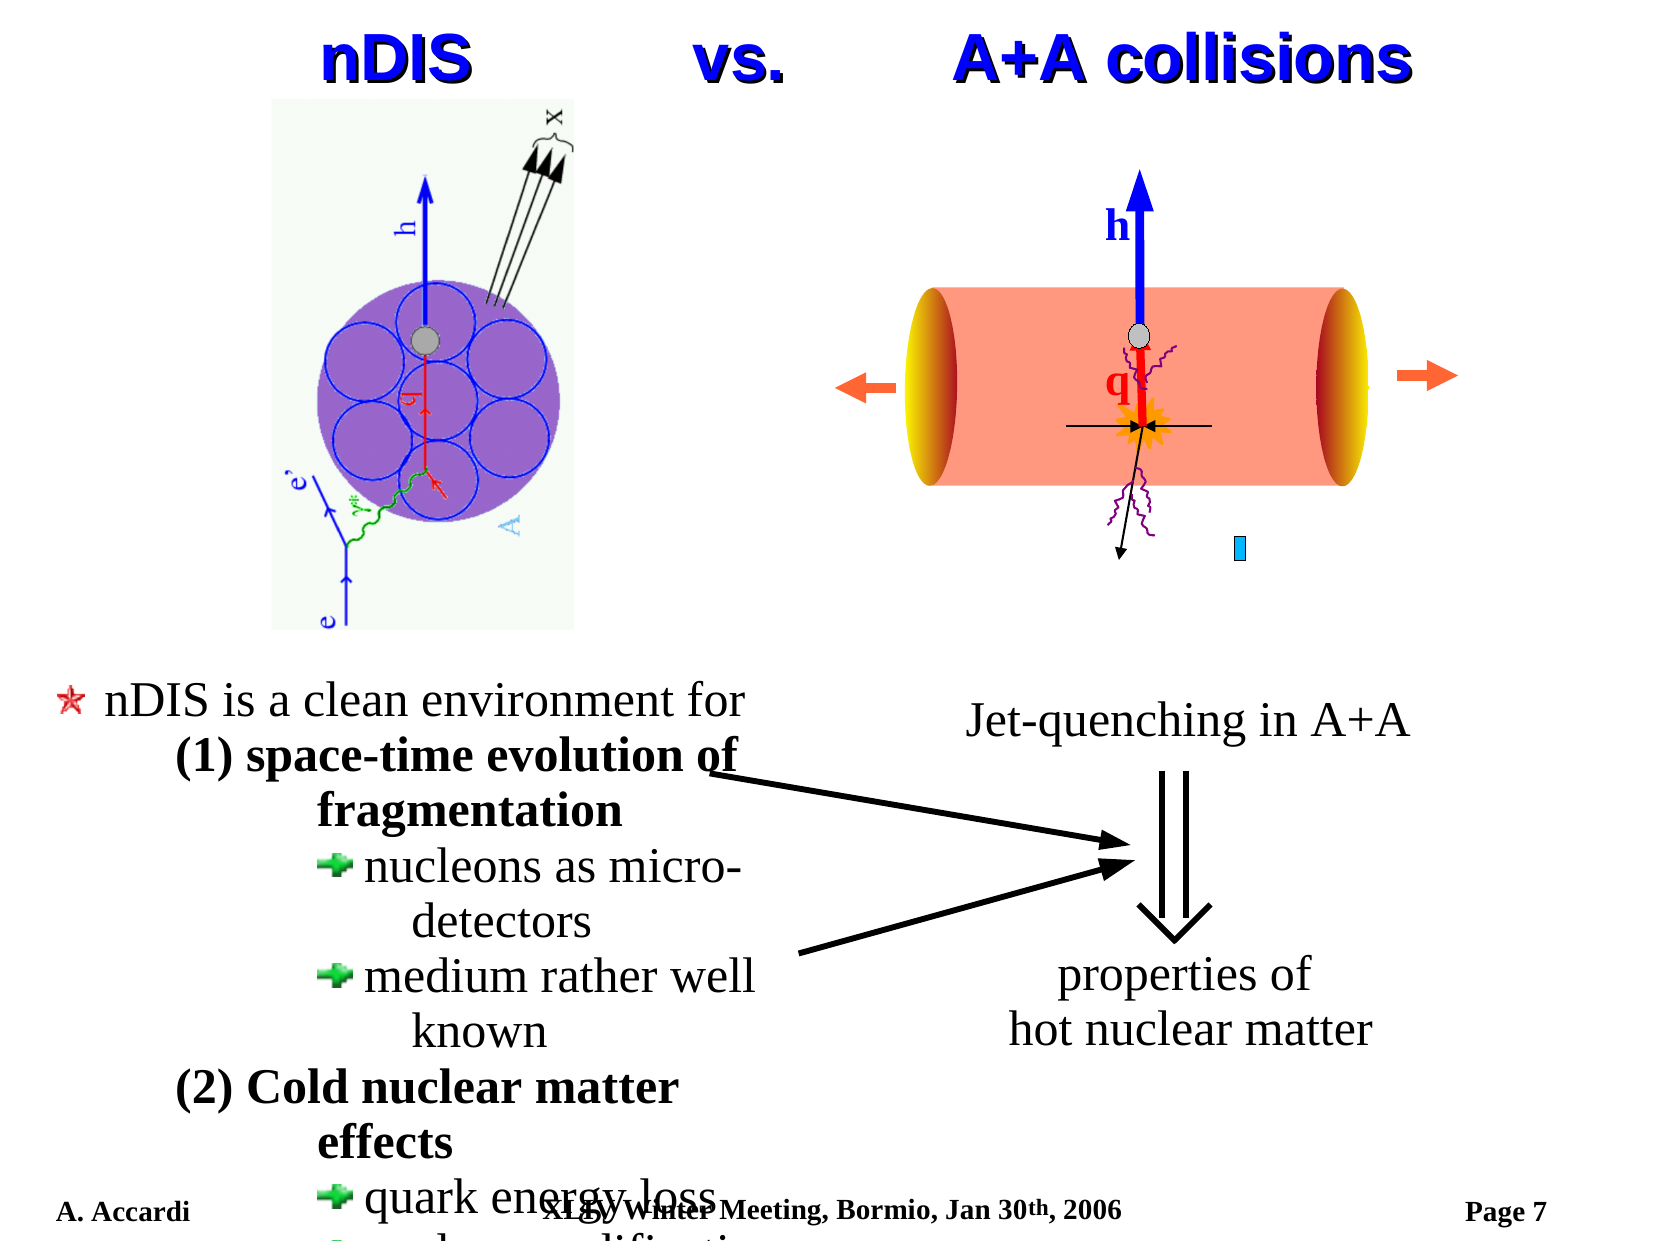

nDIS vs. A+A collisions
h
q
nDIS is a clean environment for
space-time evolution of
fragmentation
nucleons as micro-detectors
medium rather well known
Cold nuclear matter effects
quark energy loss
nuclear modifications of FF
Jet-quenching in A+A
properties of
hot nuclear matter
A. Accardi
XLIV Winter Meeting, Bormio, Jan 30th, 2006
Page